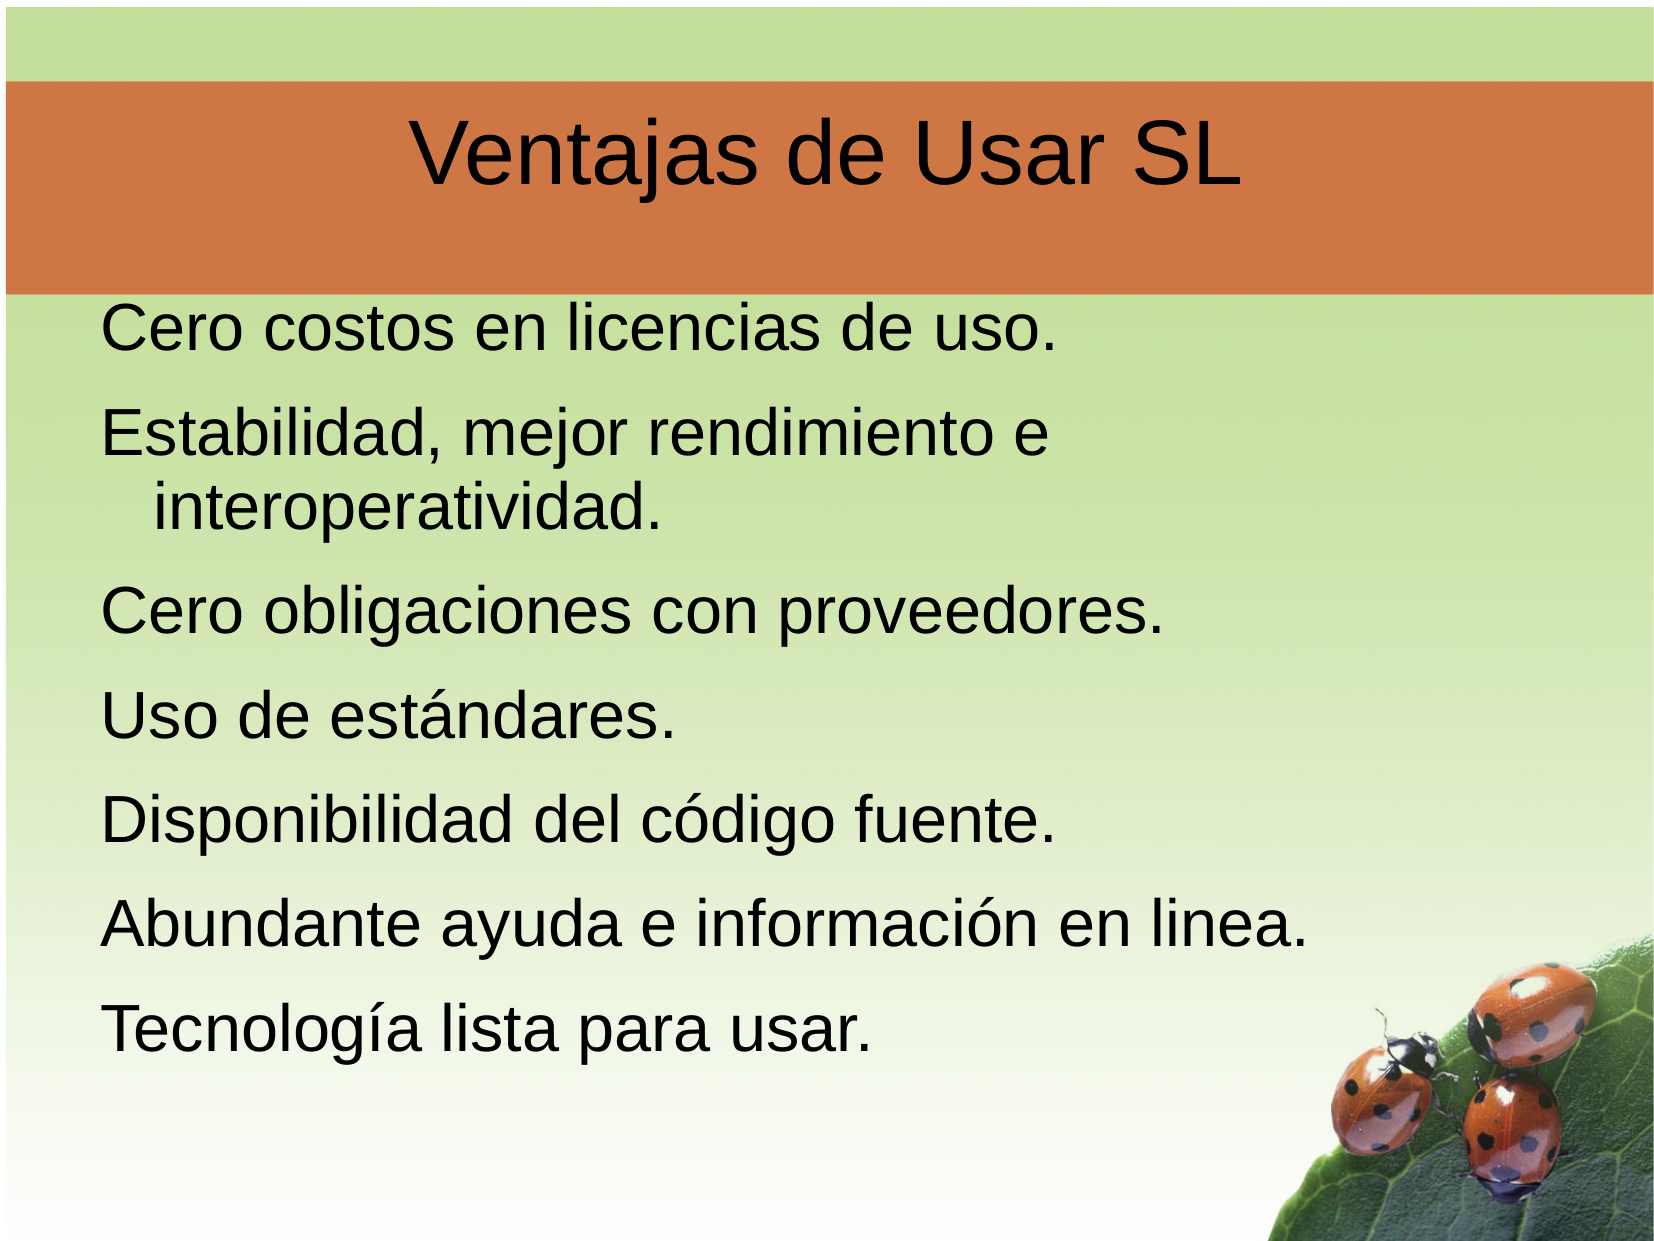

# Ventajas de Usar SL
Cero costos en licencias de uso.
Estabilidad, mejor rendimiento e interoperatividad.
Cero obligaciones con proveedores.
Uso de estándares.
Disponibilidad del código fuente.
Abundante ayuda e información en linea.
Tecnología lista para usar.